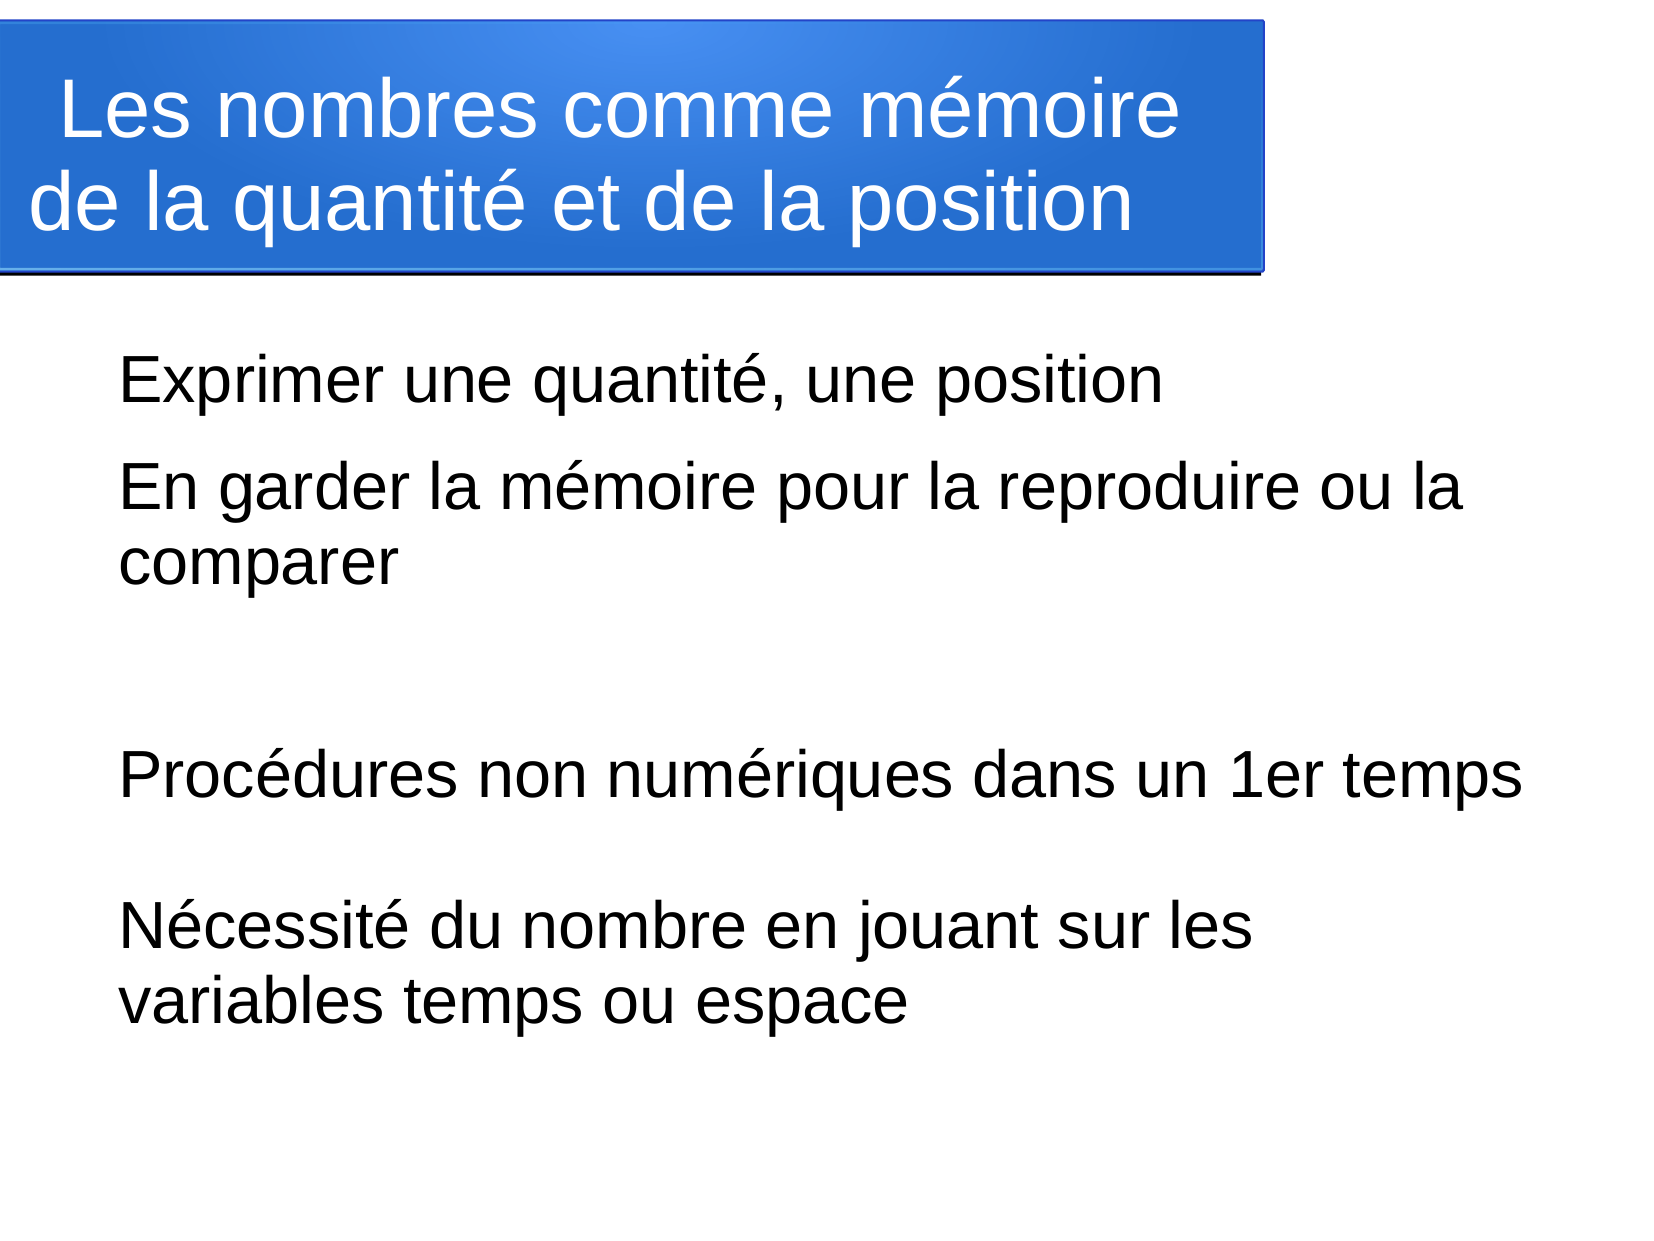

# Les nombres comme mémoire de la quantité et de la position
Exprimer une quantité, une position
En garder la mémoire pour la reproduire ou la comparer
Procédures non numériques dans un 1er temps
Nécessité du nombre en jouant sur les variables temps ou espace